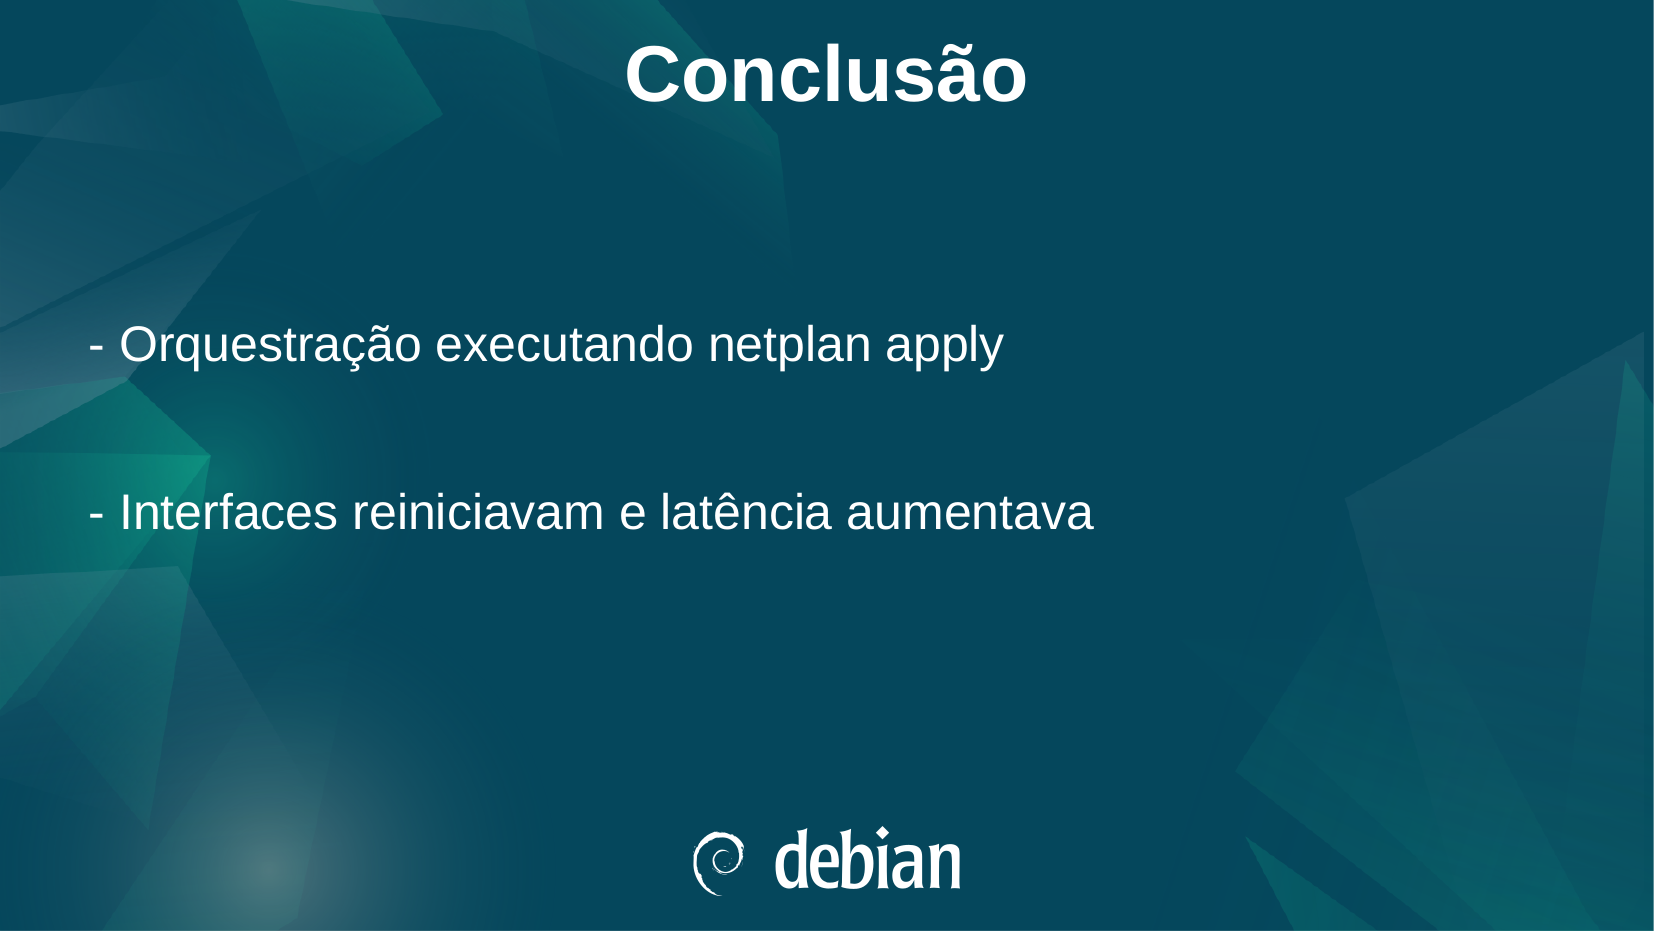

Conclusão
# - Orquestração executando netplan apply
- Interfaces reiniciavam e latência aumentava